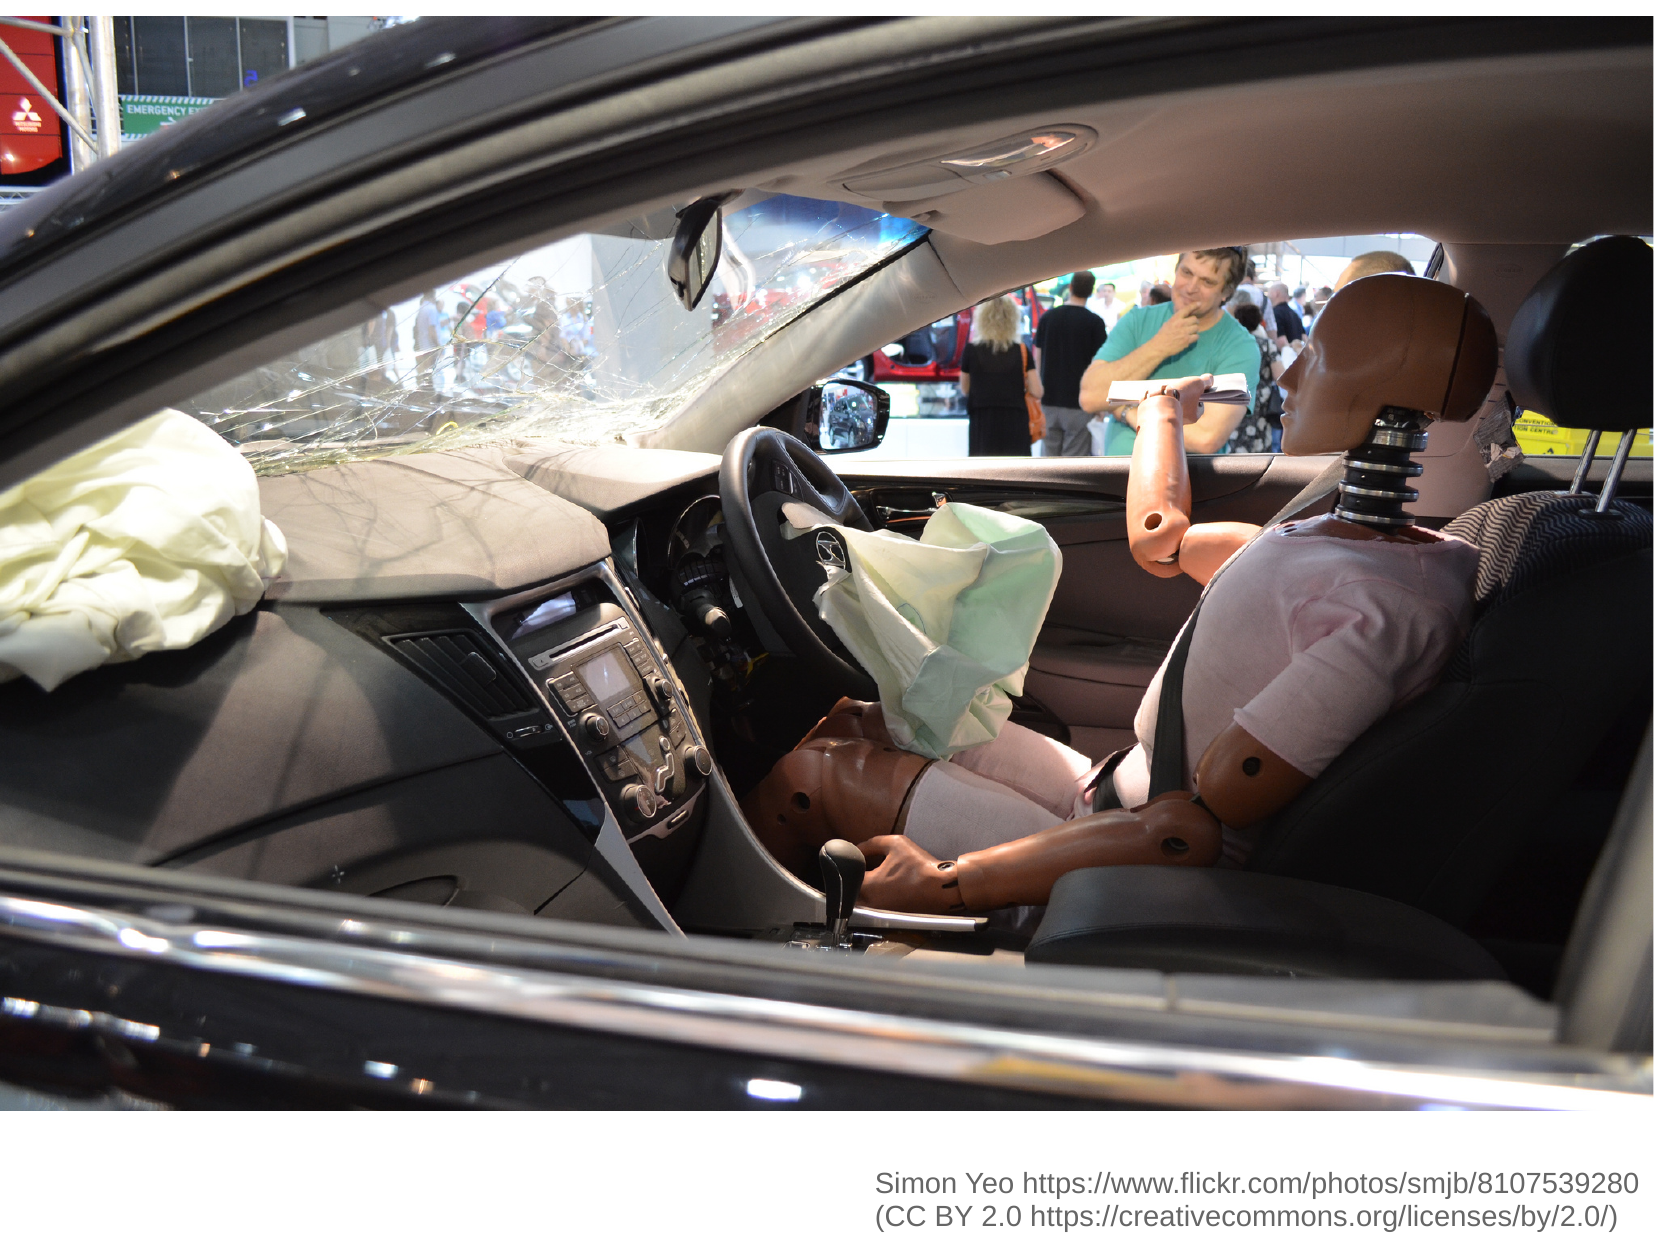

Simon Yeo https://www.flickr.com/photos/smjb/8107539280
(CC BY 2.0 https://creativecommons.org/licenses/by/2.0/)